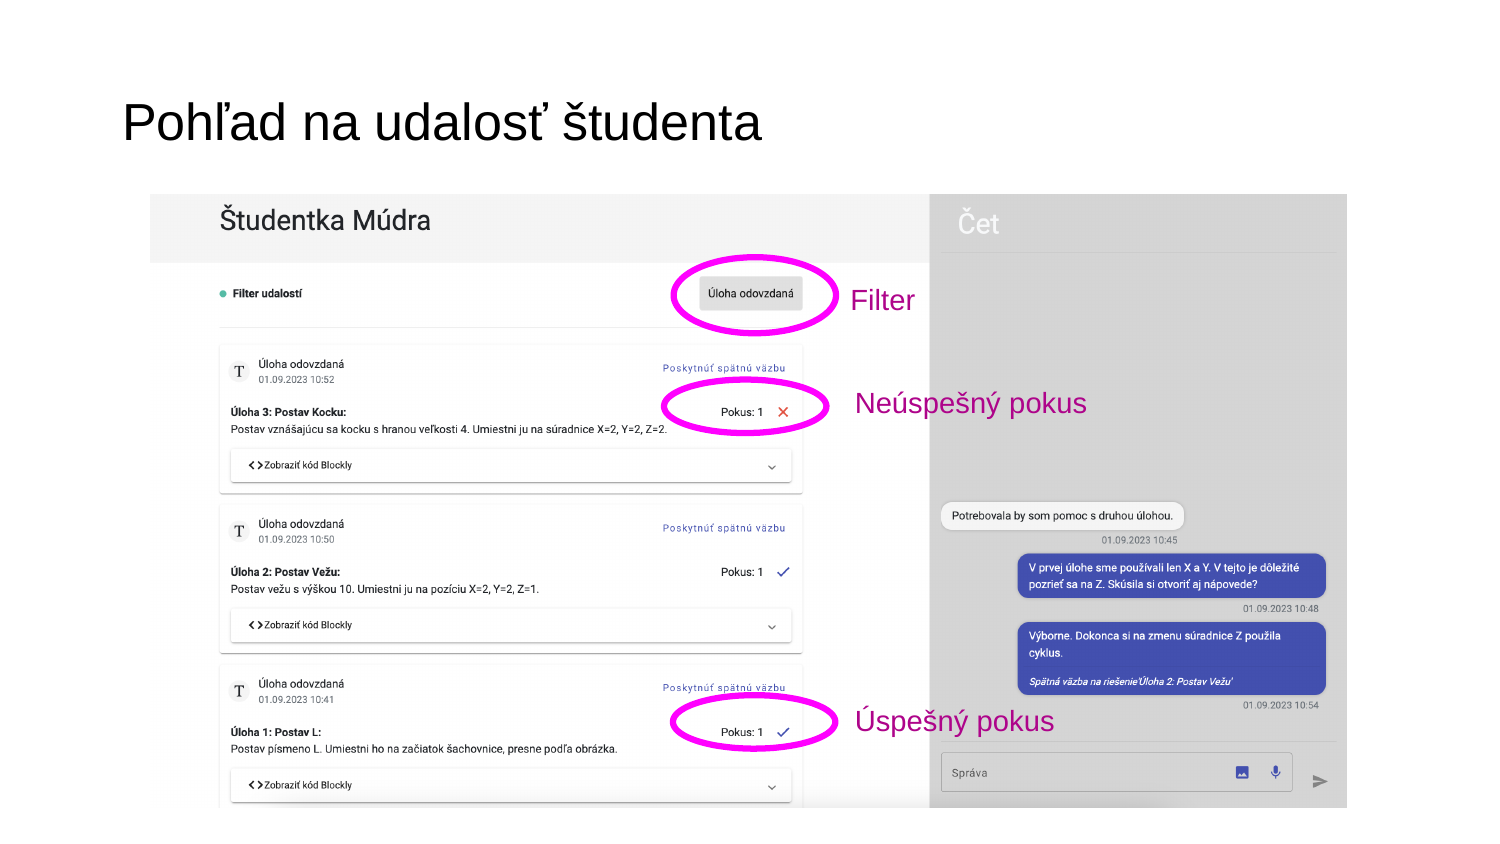

# Pohľad na udalosť študenta
Filter
Neúspešný pokus
Úspešný pokus